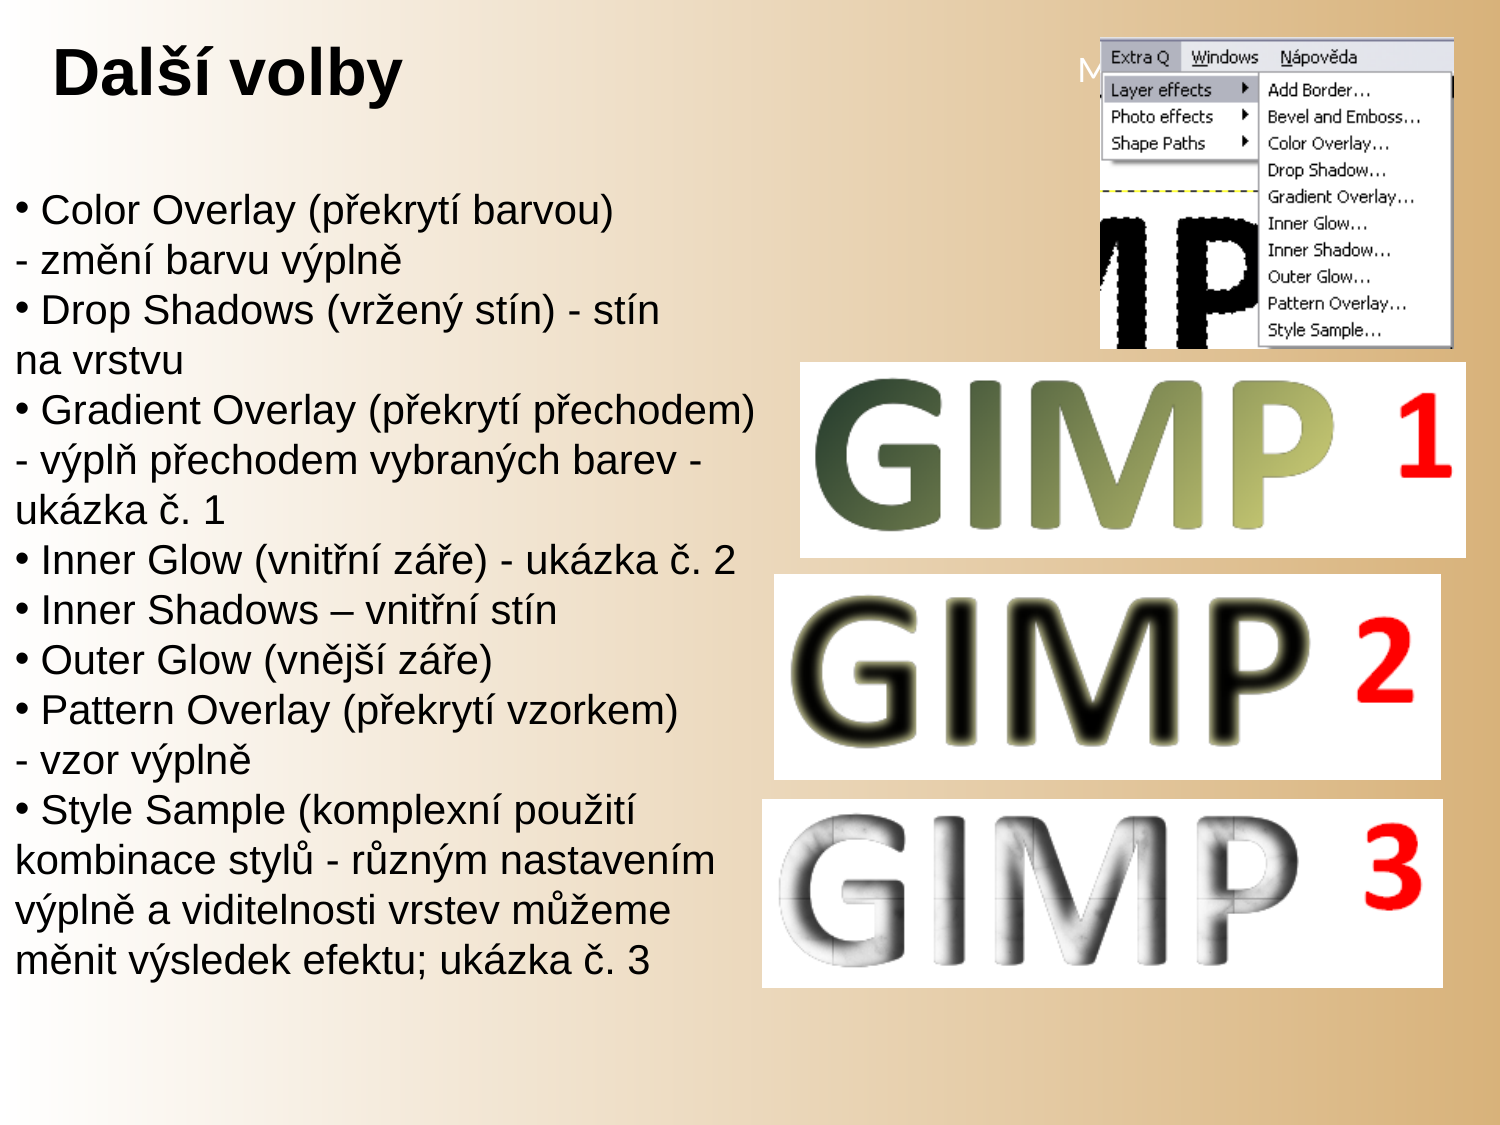

# Další volby
Mgr. Jaroslav Zavadil
 Color Overlay (překrytí barvou)
- změní barvu výplně
 Drop Shadows (vržený stín) - stín
na vrstvu
 Gradient Overlay (překrytí přechodem) - výplň přechodem vybraných barev - ukázka č. 1
 Inner Glow (vnitřní záře) - ukázka č. 2
 Inner Shadows – vnitřní stín
 Outer Glow (vnější záře)
 Pattern Overlay (překrytí vzorkem)
- vzor výplně
 Style Sample (komplexní použití kombinace stylů - různým nastavením výplně a viditelnosti vrstev můžeme měnit výsledek efektu; ukázka č. 3